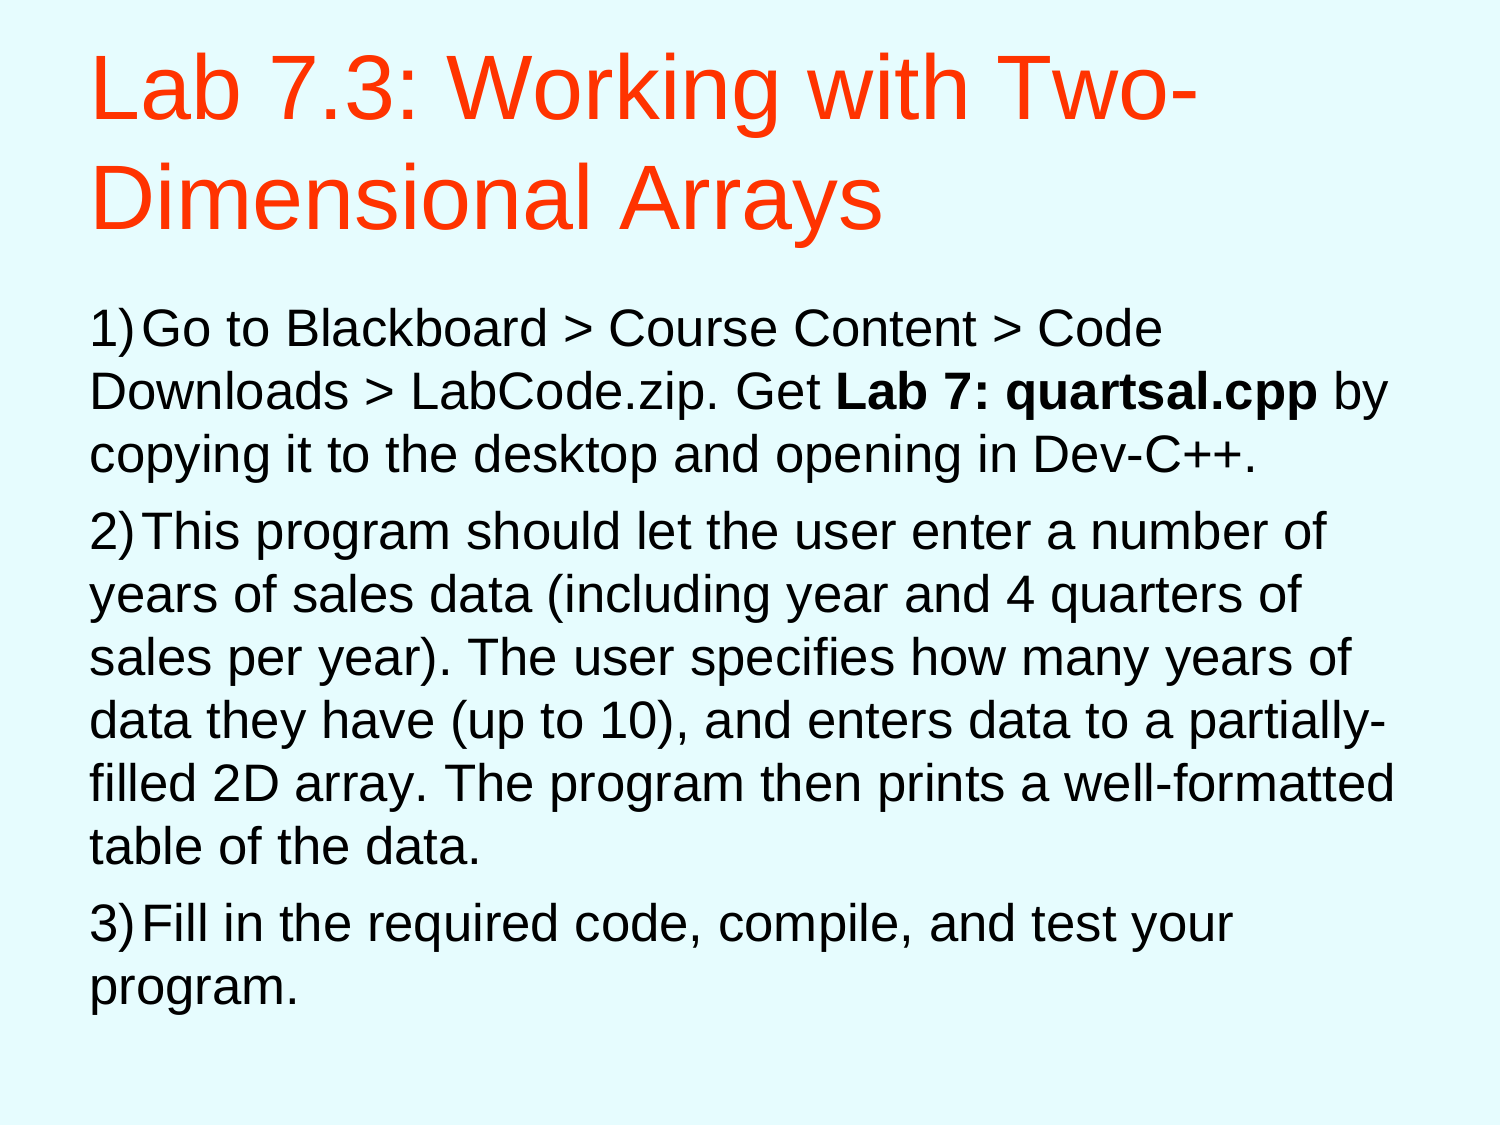

# Lab 7.3: Working with Two-Dimensional Arrays
 Go to Blackboard > Course Content > Code Downloads > LabCode.zip. Get Lab 7: quartsal.cpp by copying it to the desktop and opening in Dev-C++.
 This program should let the user enter a number of years of sales data (including year and 4 quarters of sales per year). The user specifies how many years of data they have (up to 10), and enters data to a partially-filled 2D array. The program then prints a well-formatted table of the data.
 Fill in the required code, compile, and test your program.